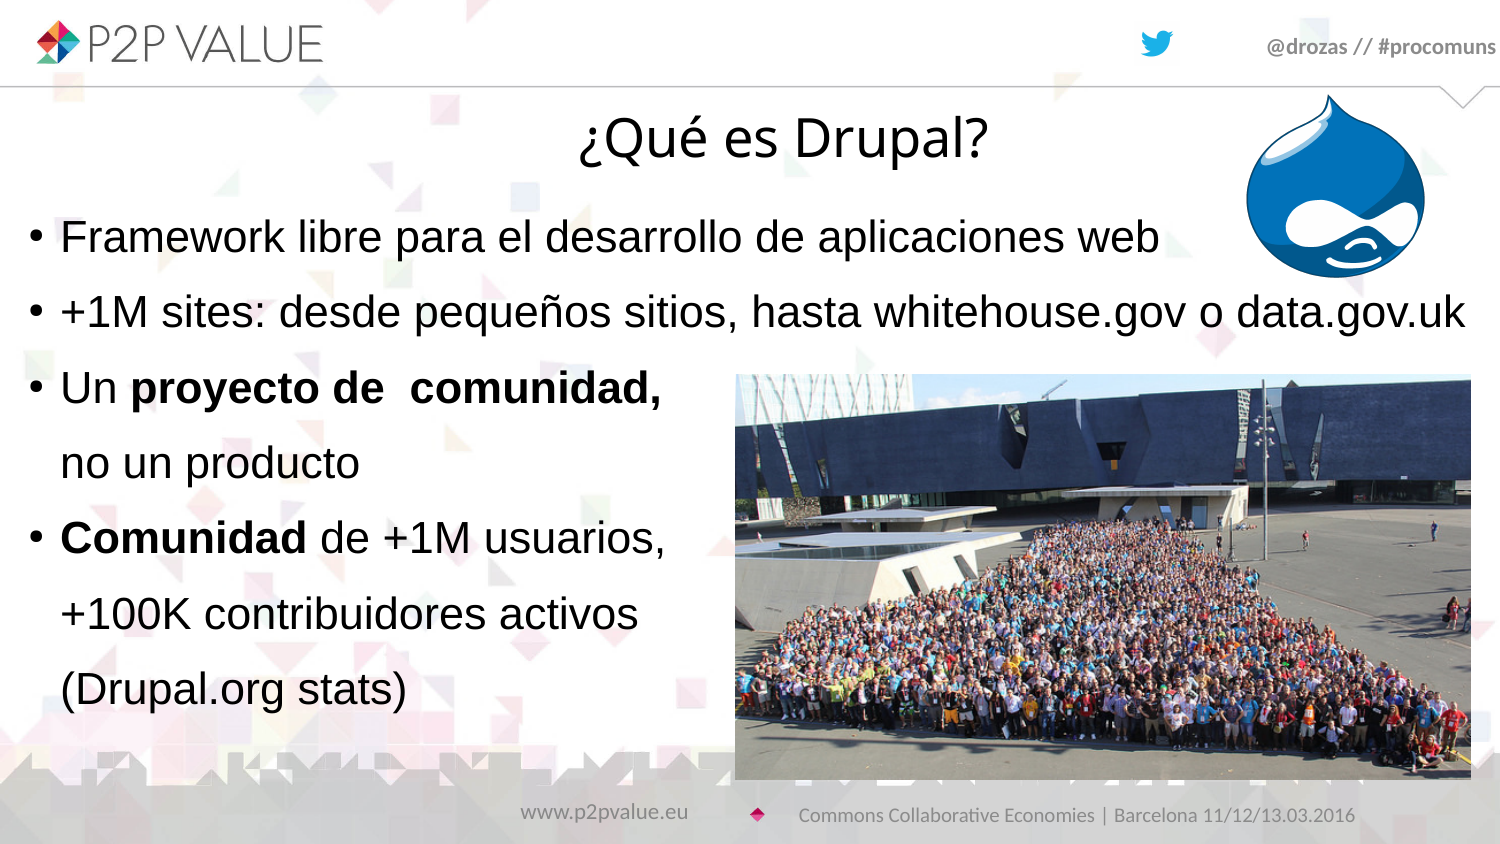

@drozas // #procomuns
# ¿Qué es Drupal?
Framework libre para el desarrollo de aplicaciones web
+1M sites: desde pequeños sitios, hasta whitehouse.gov o data.gov.uk
Un proyecto de comunidad,
no un producto
Comunidad de +1M usuarios,
+100K contribuidores activos
(Drupal.org stats)
www.p2pvalue.eu
Commons Collaborative Economies | Barcelona 11/12/13.03.2016